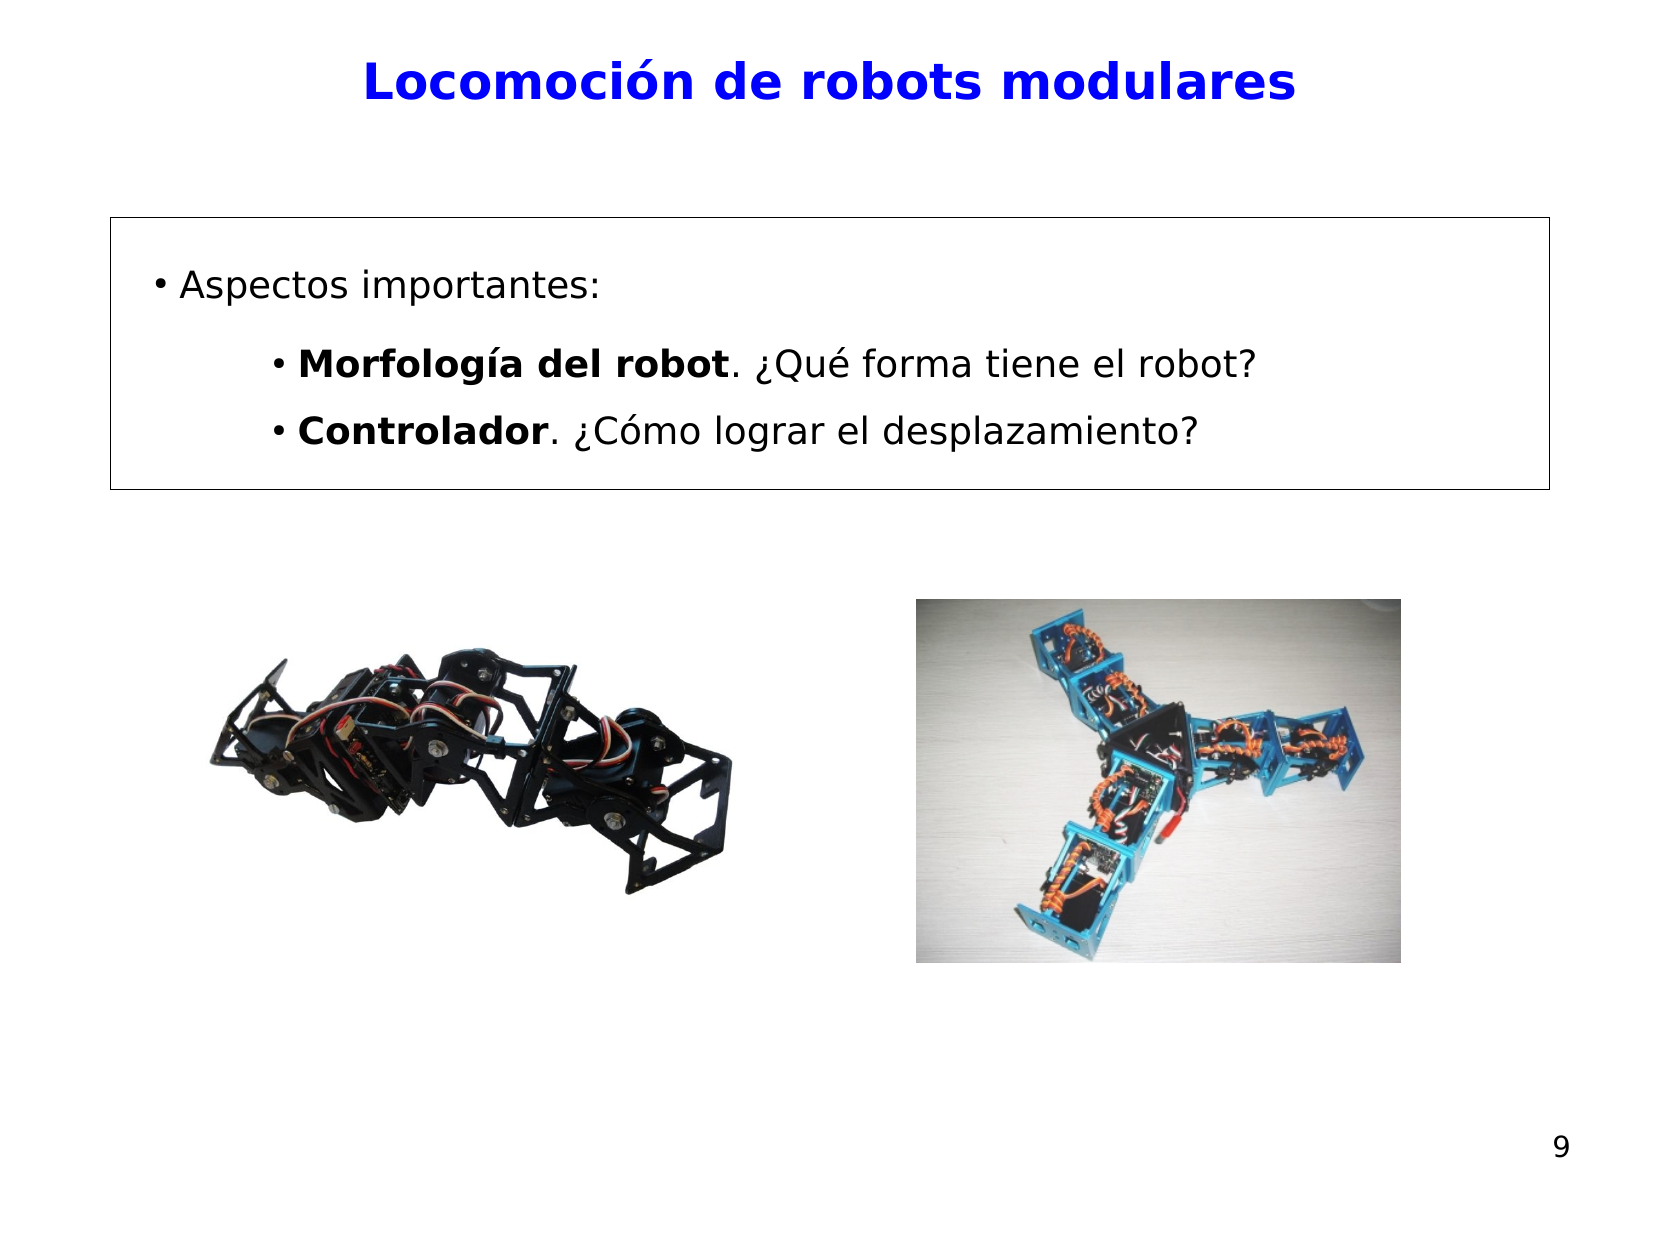

Locomoción de robots modulares
 Aspectos importantes:
 Morfología del robot. ¿Qué forma tiene el robot?
 Controlador. ¿Cómo lograr el desplazamiento?
9